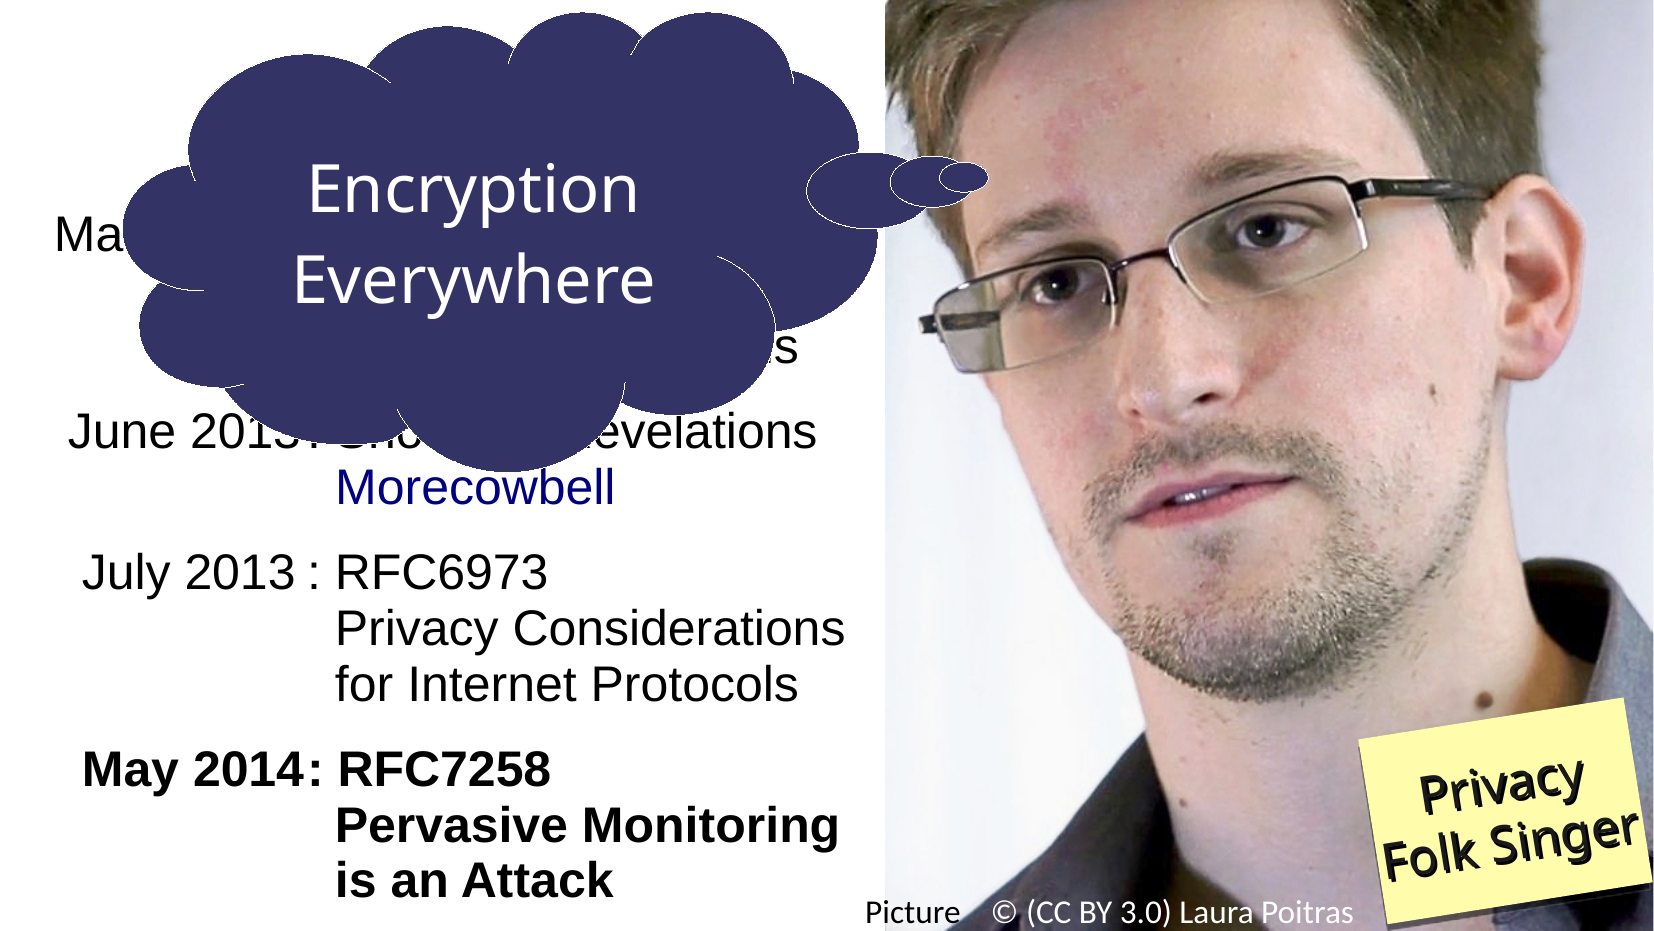

Encryption
Everywhere
# Privacy
 March 2011: I-D
				 Privacy Considerations
	 			 for Internet Protocols
 June 2013	: Snowden Revelations
				 Morecowbell
 July 2013	: RFC6973
				 Privacy Considerations
				 for Internet Protocols
 May 2014	: RFC7258
				 Pervasive Monitoring
				 is an Attack
Privacy
Folk Singer
Picture © (CC BY 3.0) Laura Poitras